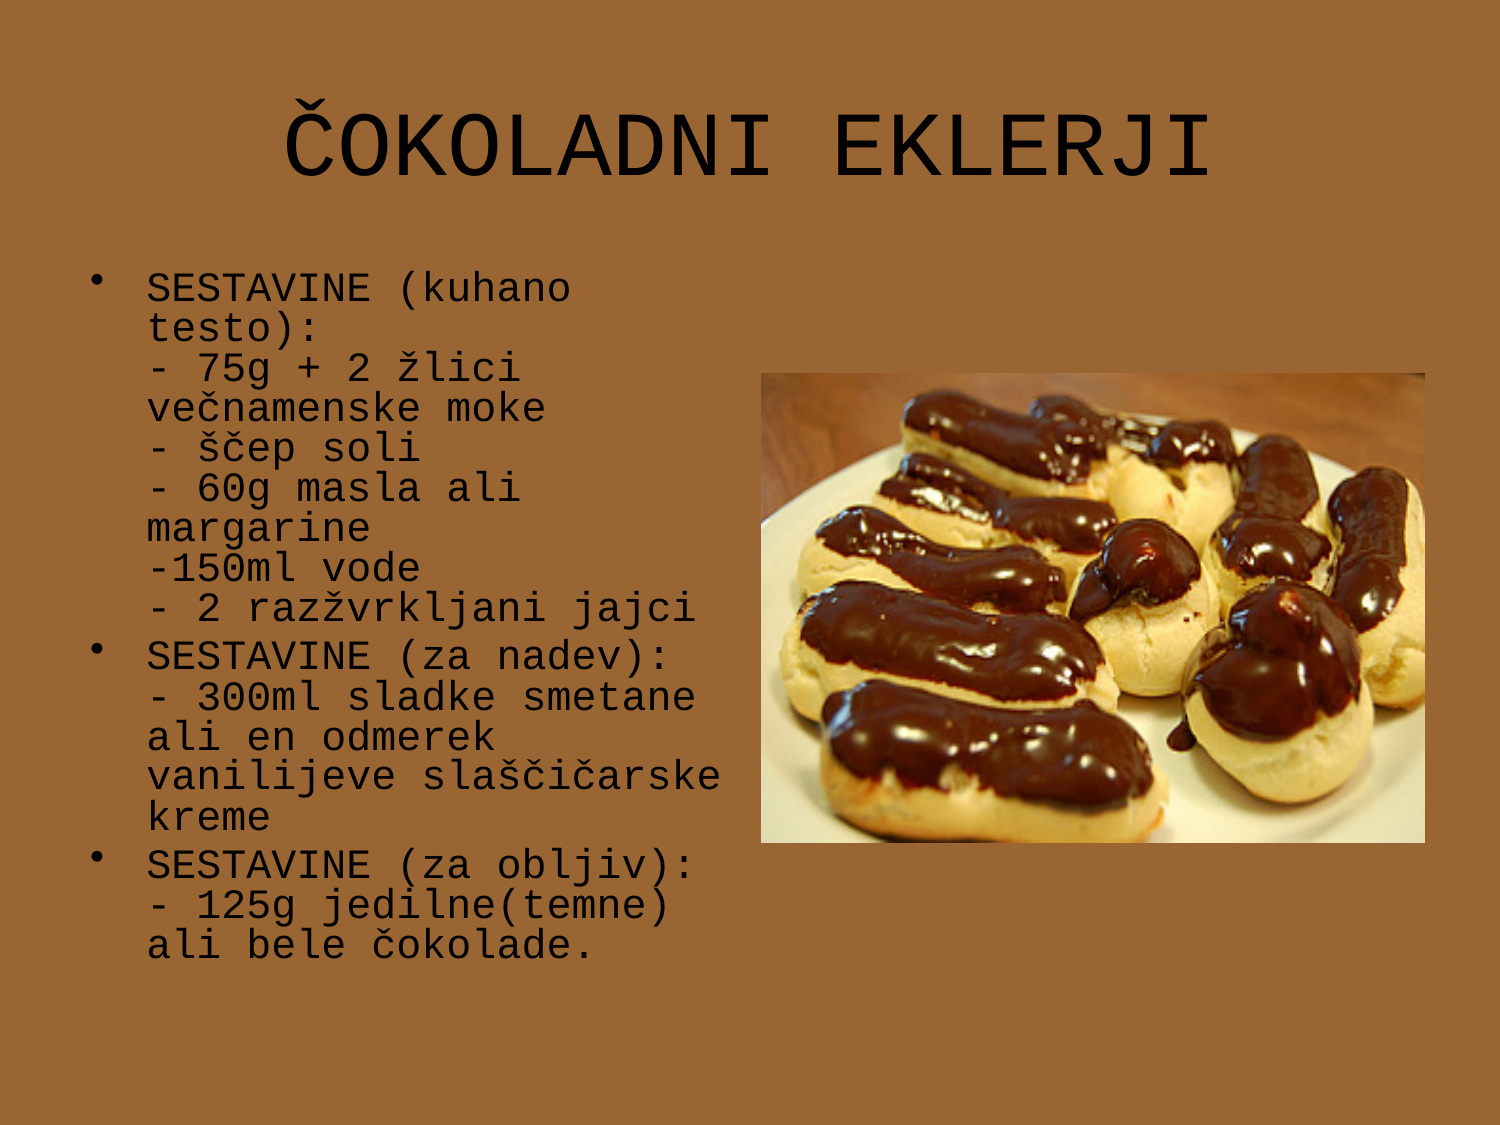

# ČOKOLADNI EKLERJI
SESTAVINE (kuhano testo):
- 75g + 2 žlici večnamenske moke
- ščep soli
- 60g masla ali margarine
-150ml vode
- 2 razžvrkljani jajci
SESTAVINE (za nadev):
- 300ml sladke smetane ali en odmerek vanilijeve slaščičarske kreme
SESTAVINE (za obljiv):
- 125g jedilne(temne) ali bele čokolade.